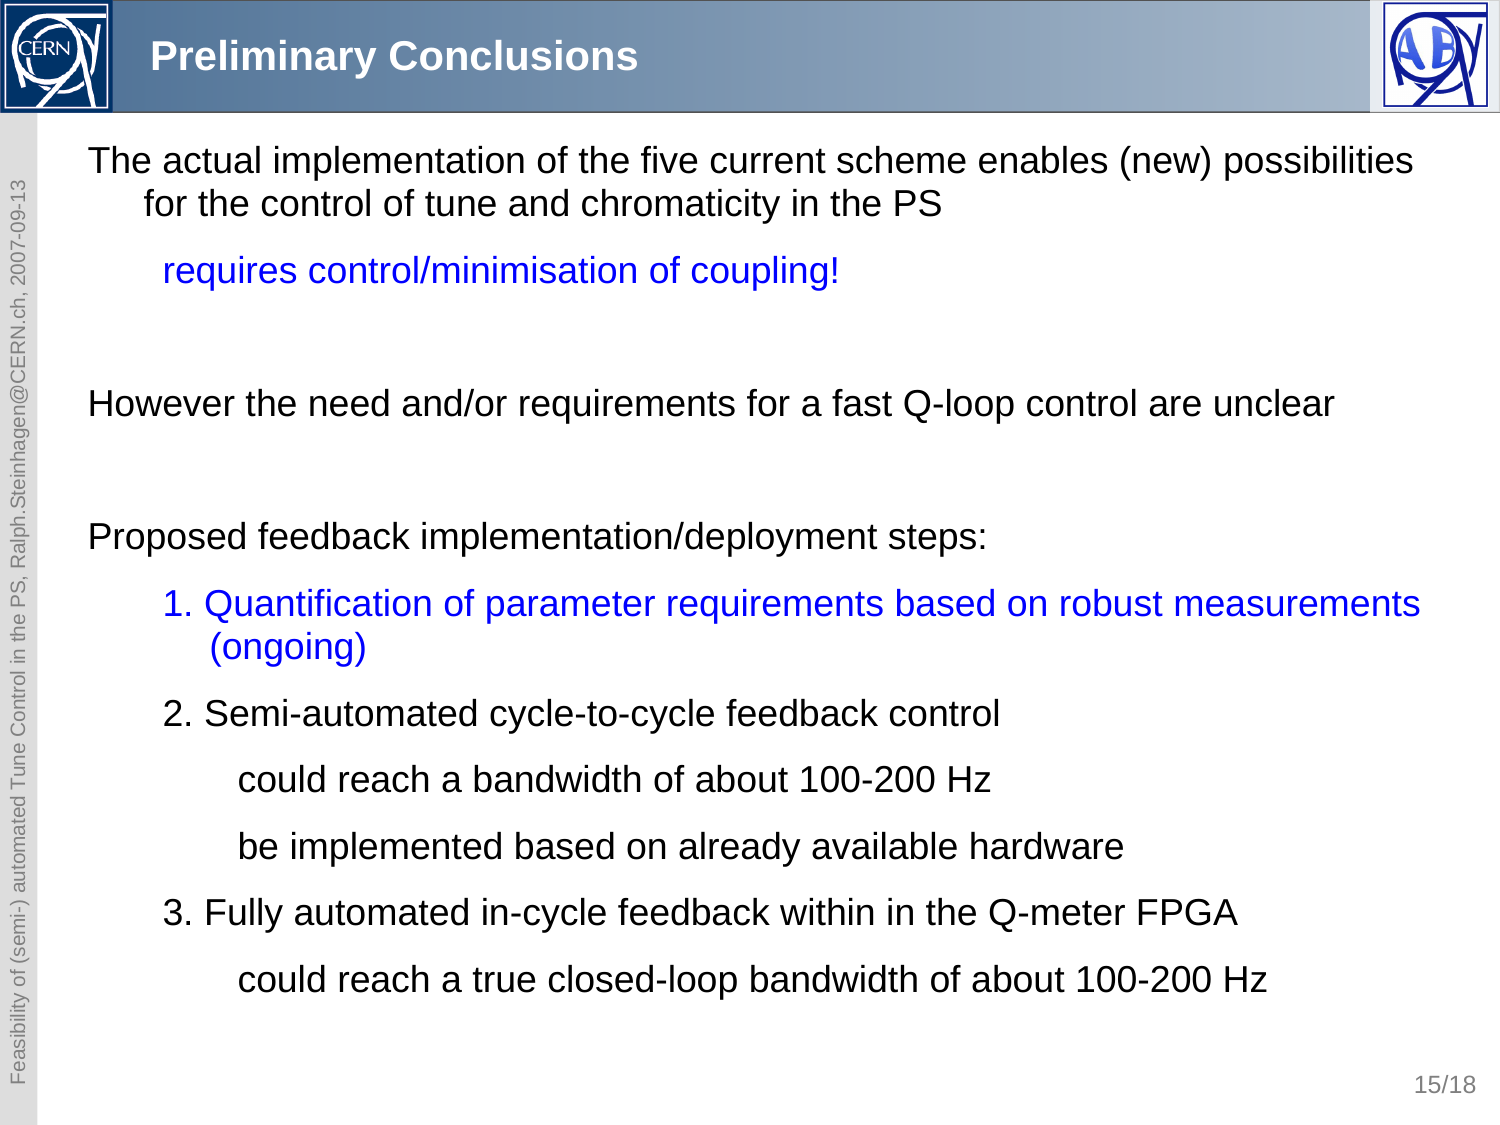

# Preliminary Conclusions
The actual implementation of the five current scheme enables (new) possibilities for the control of tune and chromaticity in the PS
requires control/minimisation of coupling!
However the need and/or requirements for a fast Q-loop control are unclear
Proposed feedback implementation/deployment steps:
1. Quantification of parameter requirements based on robust measurements (ongoing)
2. Semi-automated cycle-to-cycle feedback control
could reach a bandwidth of about 100-200 Hz
be implemented based on already available hardware
3. Fully automated in-cycle feedback within in the Q-meter FPGA
could reach a true closed-loop bandwidth of about 100-200 Hz